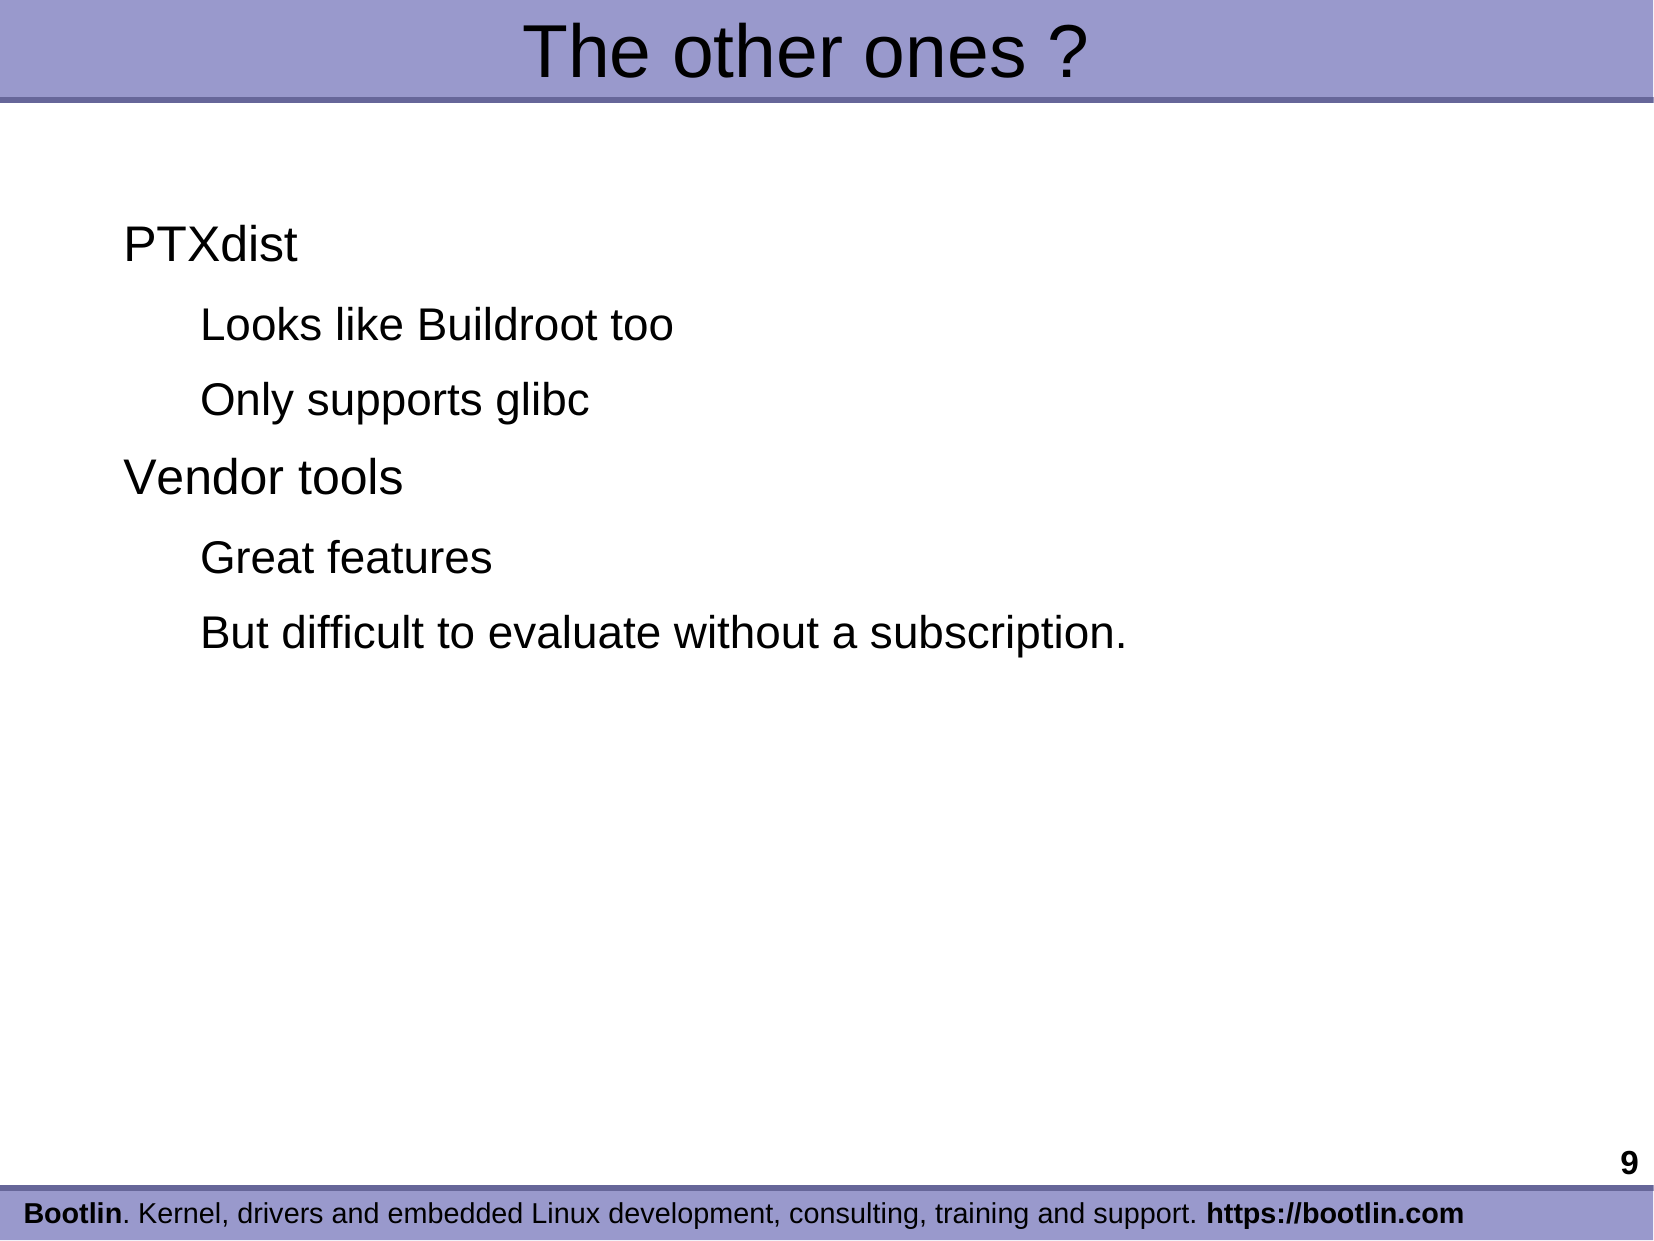

# The other ones ?
PTXdist
Looks like Buildroot too
Only supports glibc
Vendor tools
Great features
But difficult to evaluate without a subscription.